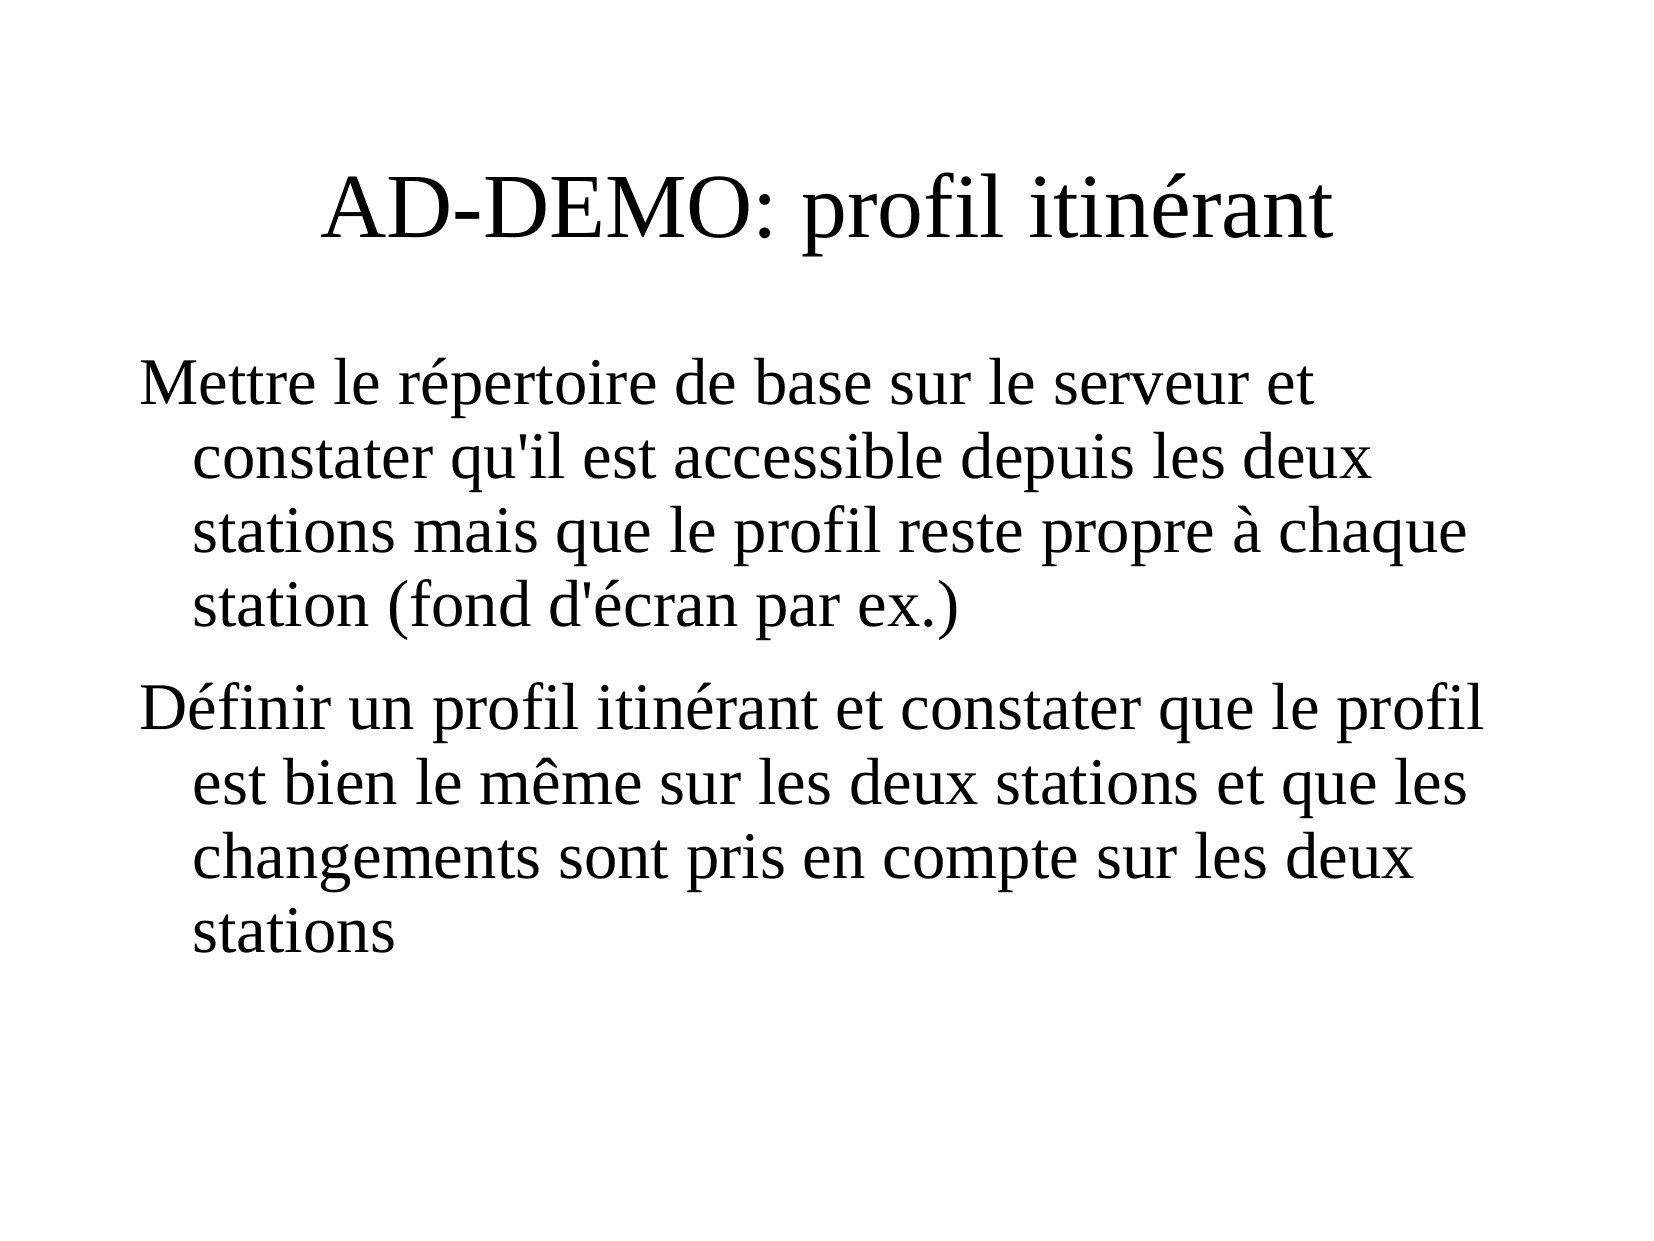

# AD-DEMO: profil itinérant
Mettre le répertoire de base sur le serveur et constater qu'il est accessible depuis les deux stations mais que le profil reste propre à chaque station (fond d'écran par ex.)
Définir un profil itinérant et constater que le profil est bien le même sur les deux stations et que les changements sont pris en compte sur les deux stations